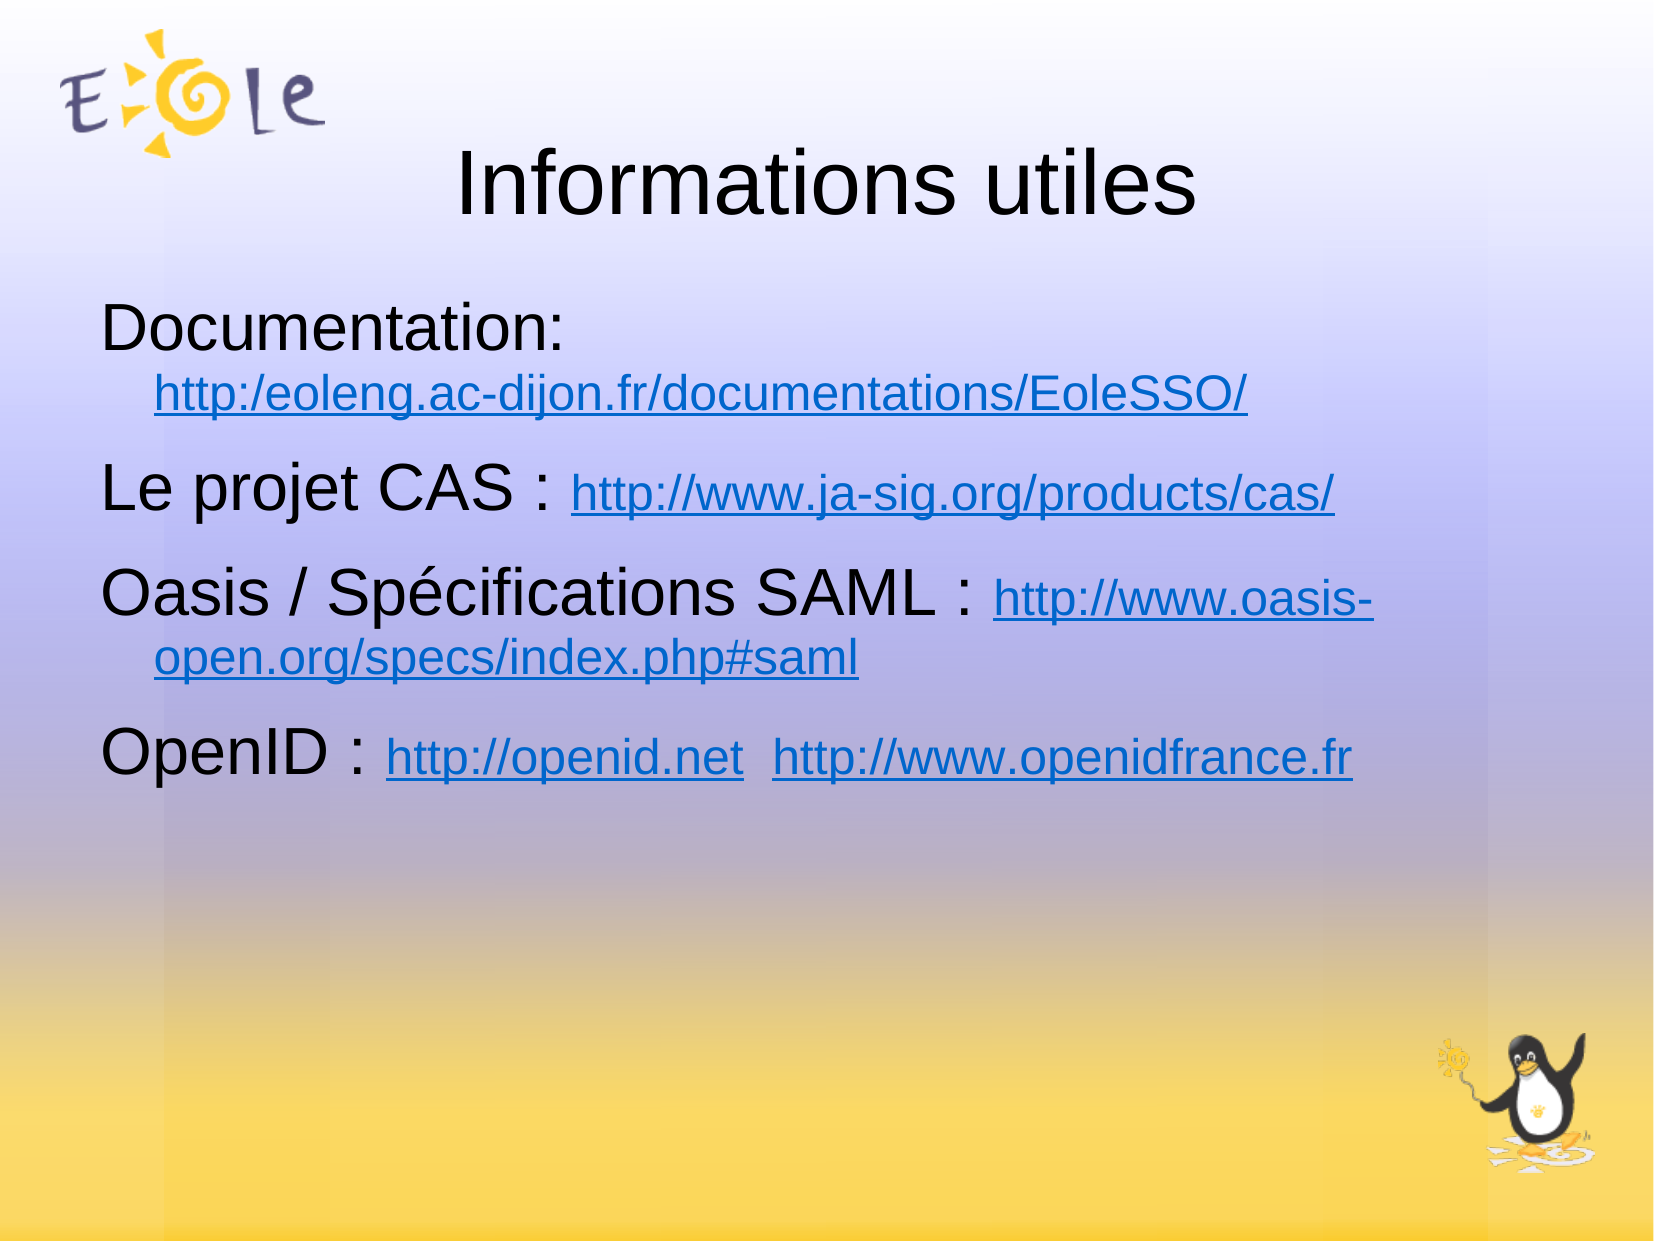

# Informations utiles
Documentation: http:/eoleng.ac-dijon.fr/documentations/EoleSSO/
Le projet CAS : http://www.ja-sig.org/products/cas/
Oasis / Spécifications SAML : http://www.oasis-open.org/specs/index.php#saml
OpenID : http://openid.net http://www.openidfrance.fr